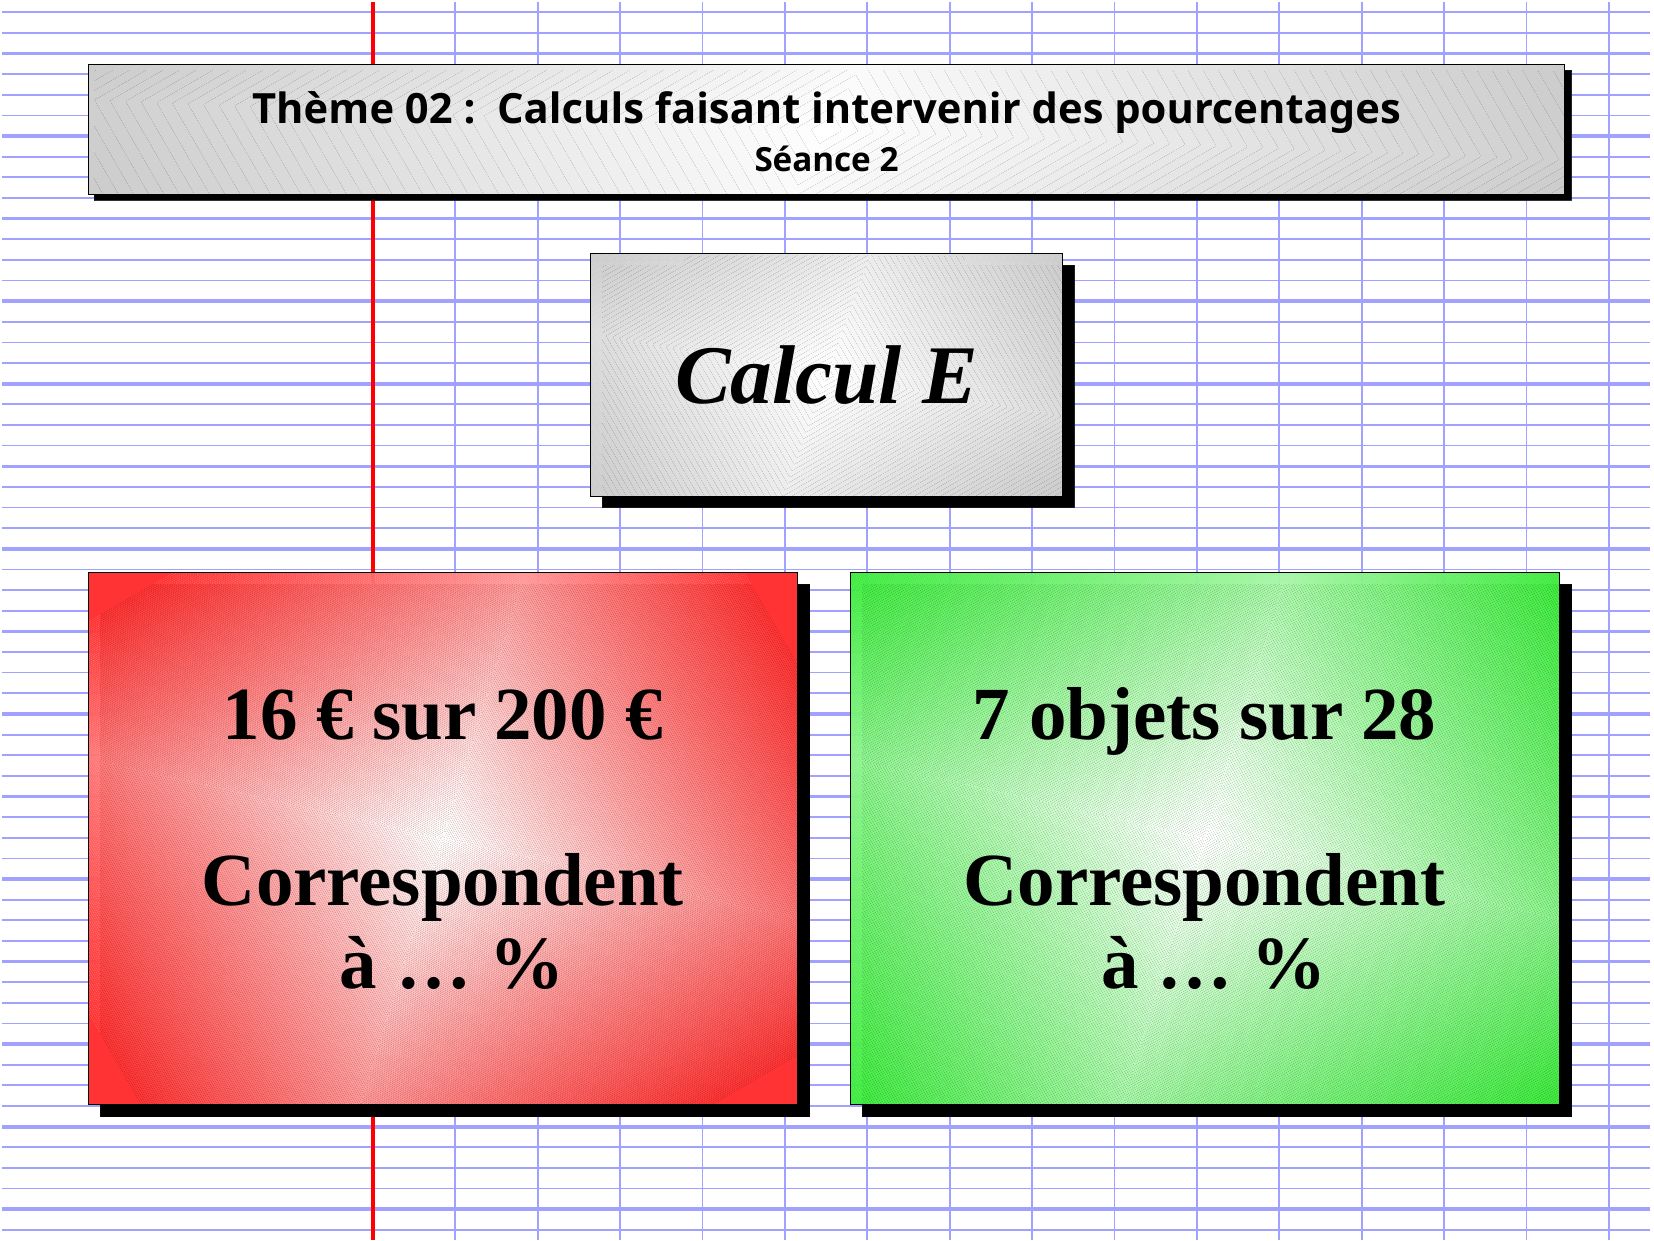

Thème 02 : Calculs faisant intervenir des pourcentages
Séance 2
Calcul E
10
11
12
13
14
15
9
0
1
2
3
4
5
6
7
8
16 € sur 200 €
Correspondent
 à … %
7 objets sur 28
Correspondent
 à … %